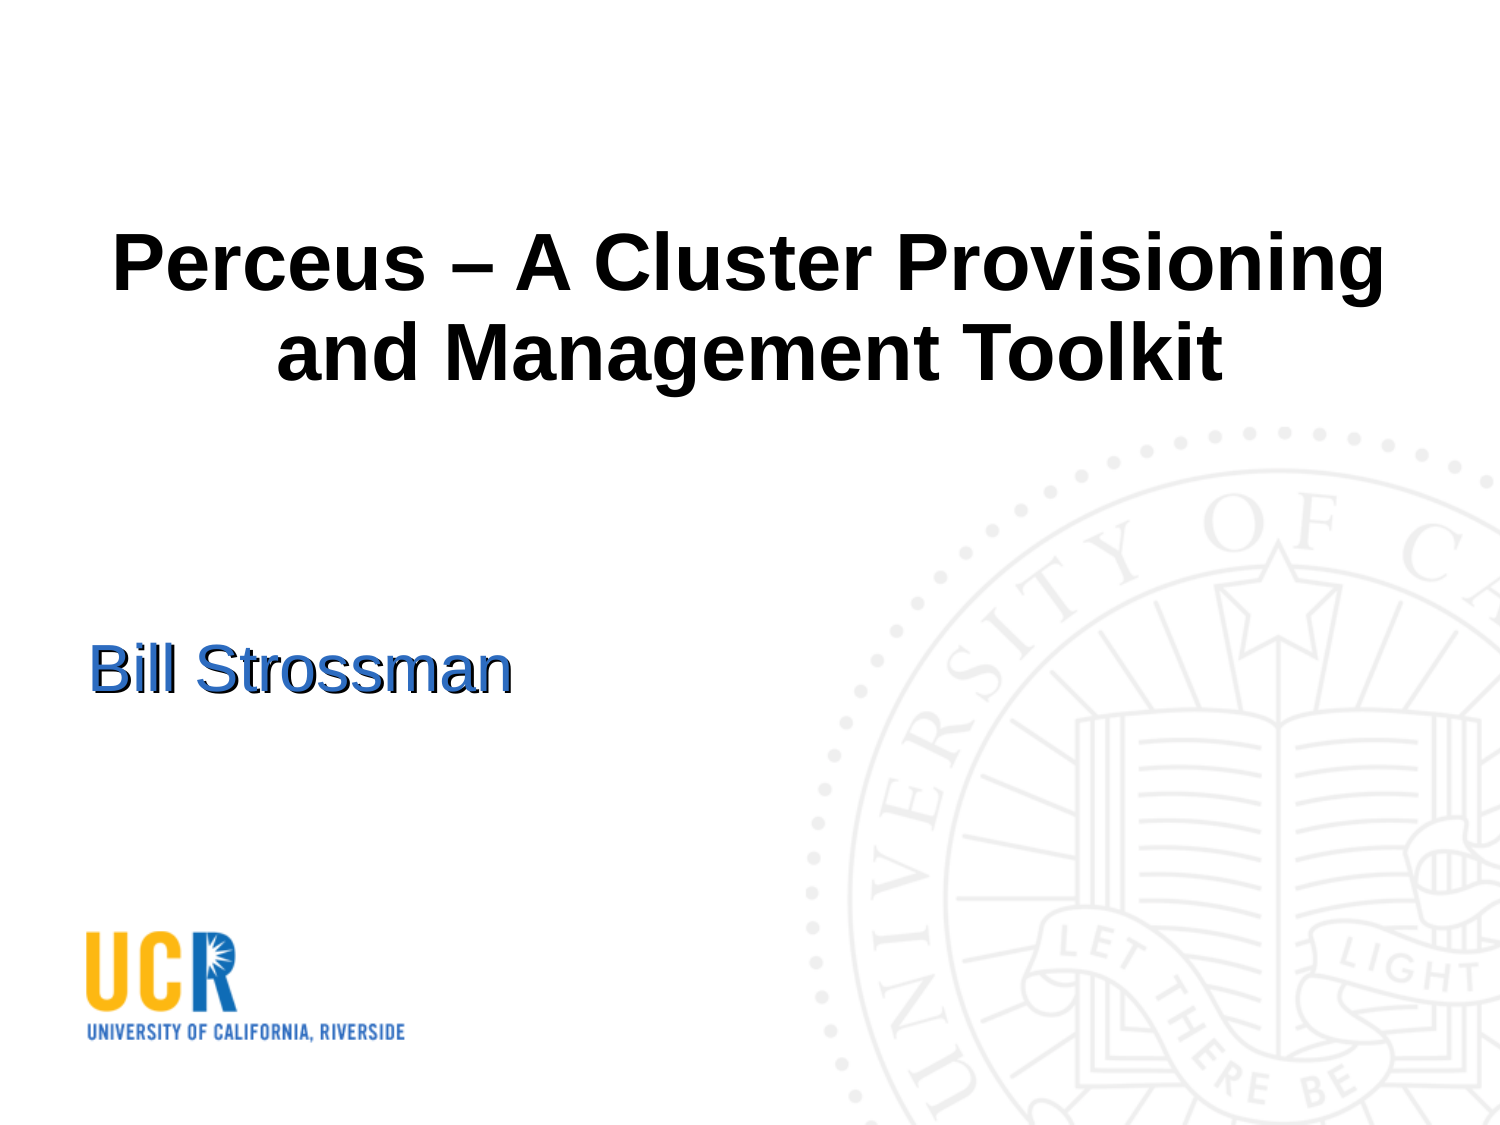

# Perceus – A Cluster Provisioning and Management Toolkit
Bill Strossman